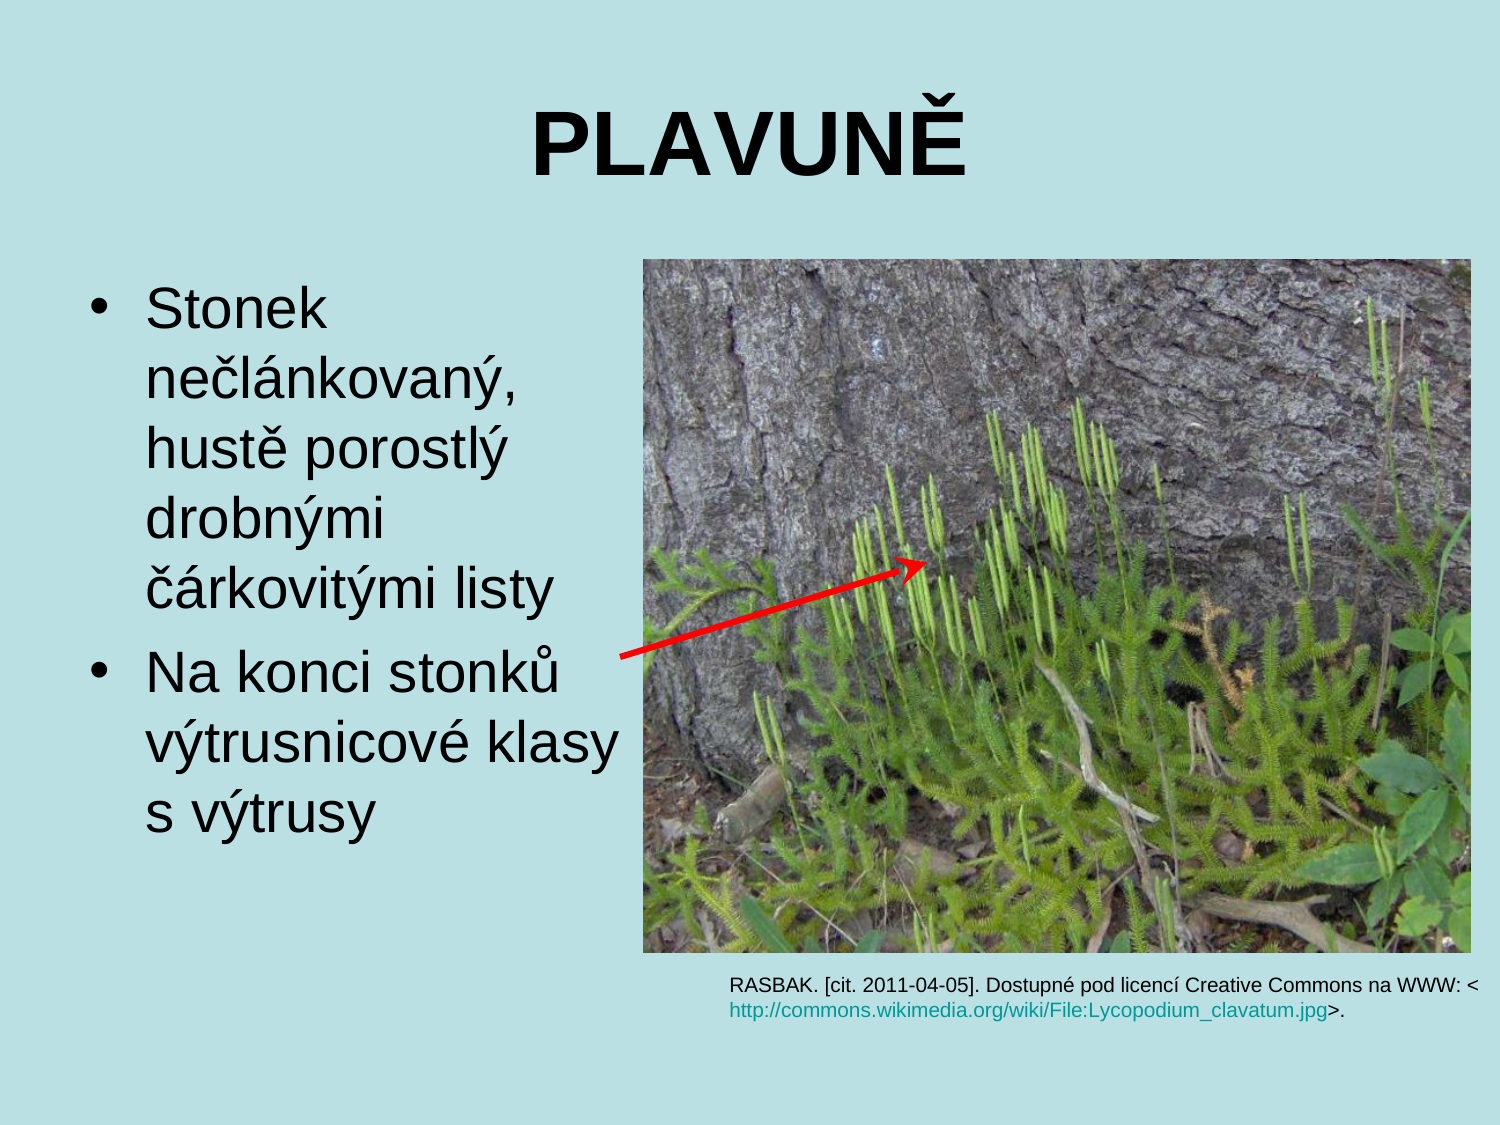

# PLAVUNĚ
Stonek nečlánkovaný, hustě porostlý drobnými čárkovitými listy
Na konci stonků výtrusnicové klasy s výtrusy
RASBAK. [cit. 2011-04-05]. Dostupné pod licencí Creative Commons na WWW: <http://commons.wikimedia.org/wiki/File:Lycopodium_clavatum.jpg>.